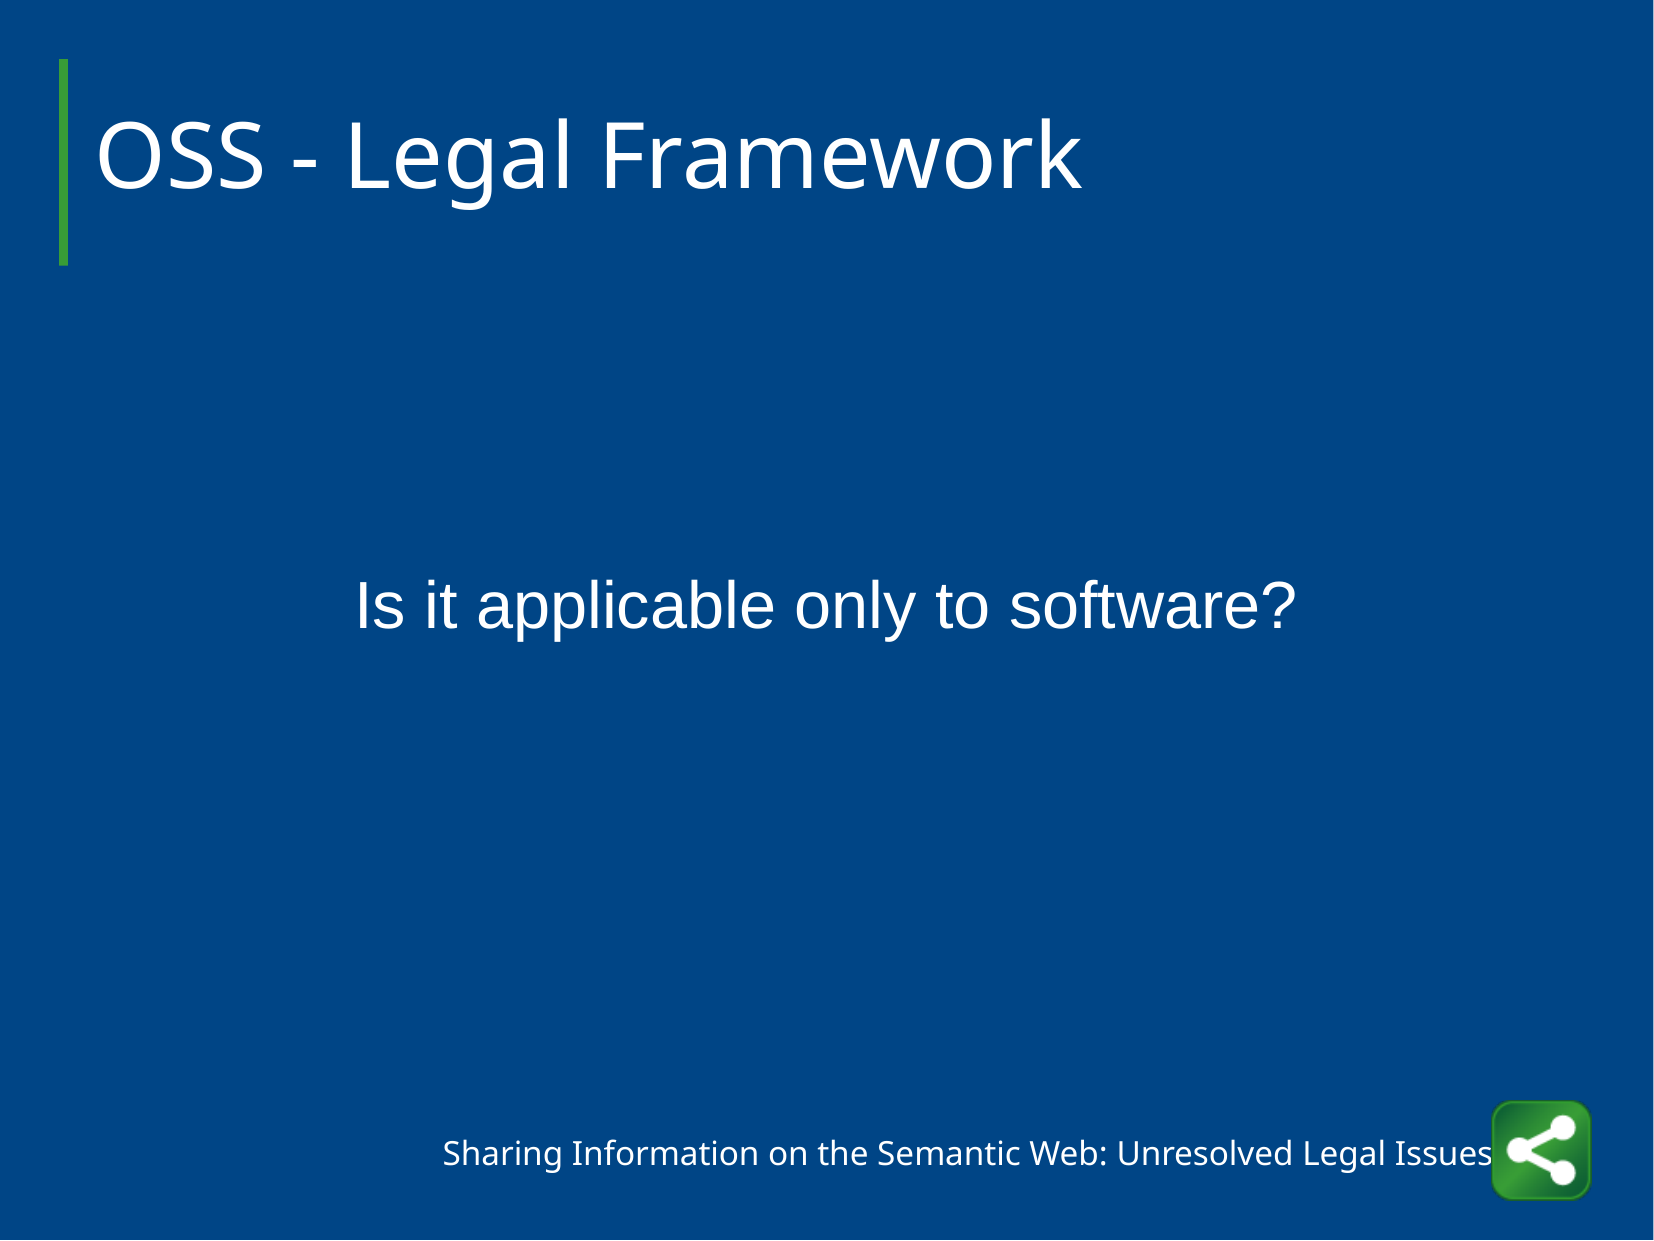

# OSS - Legal Framework
Is it applicable only to software?